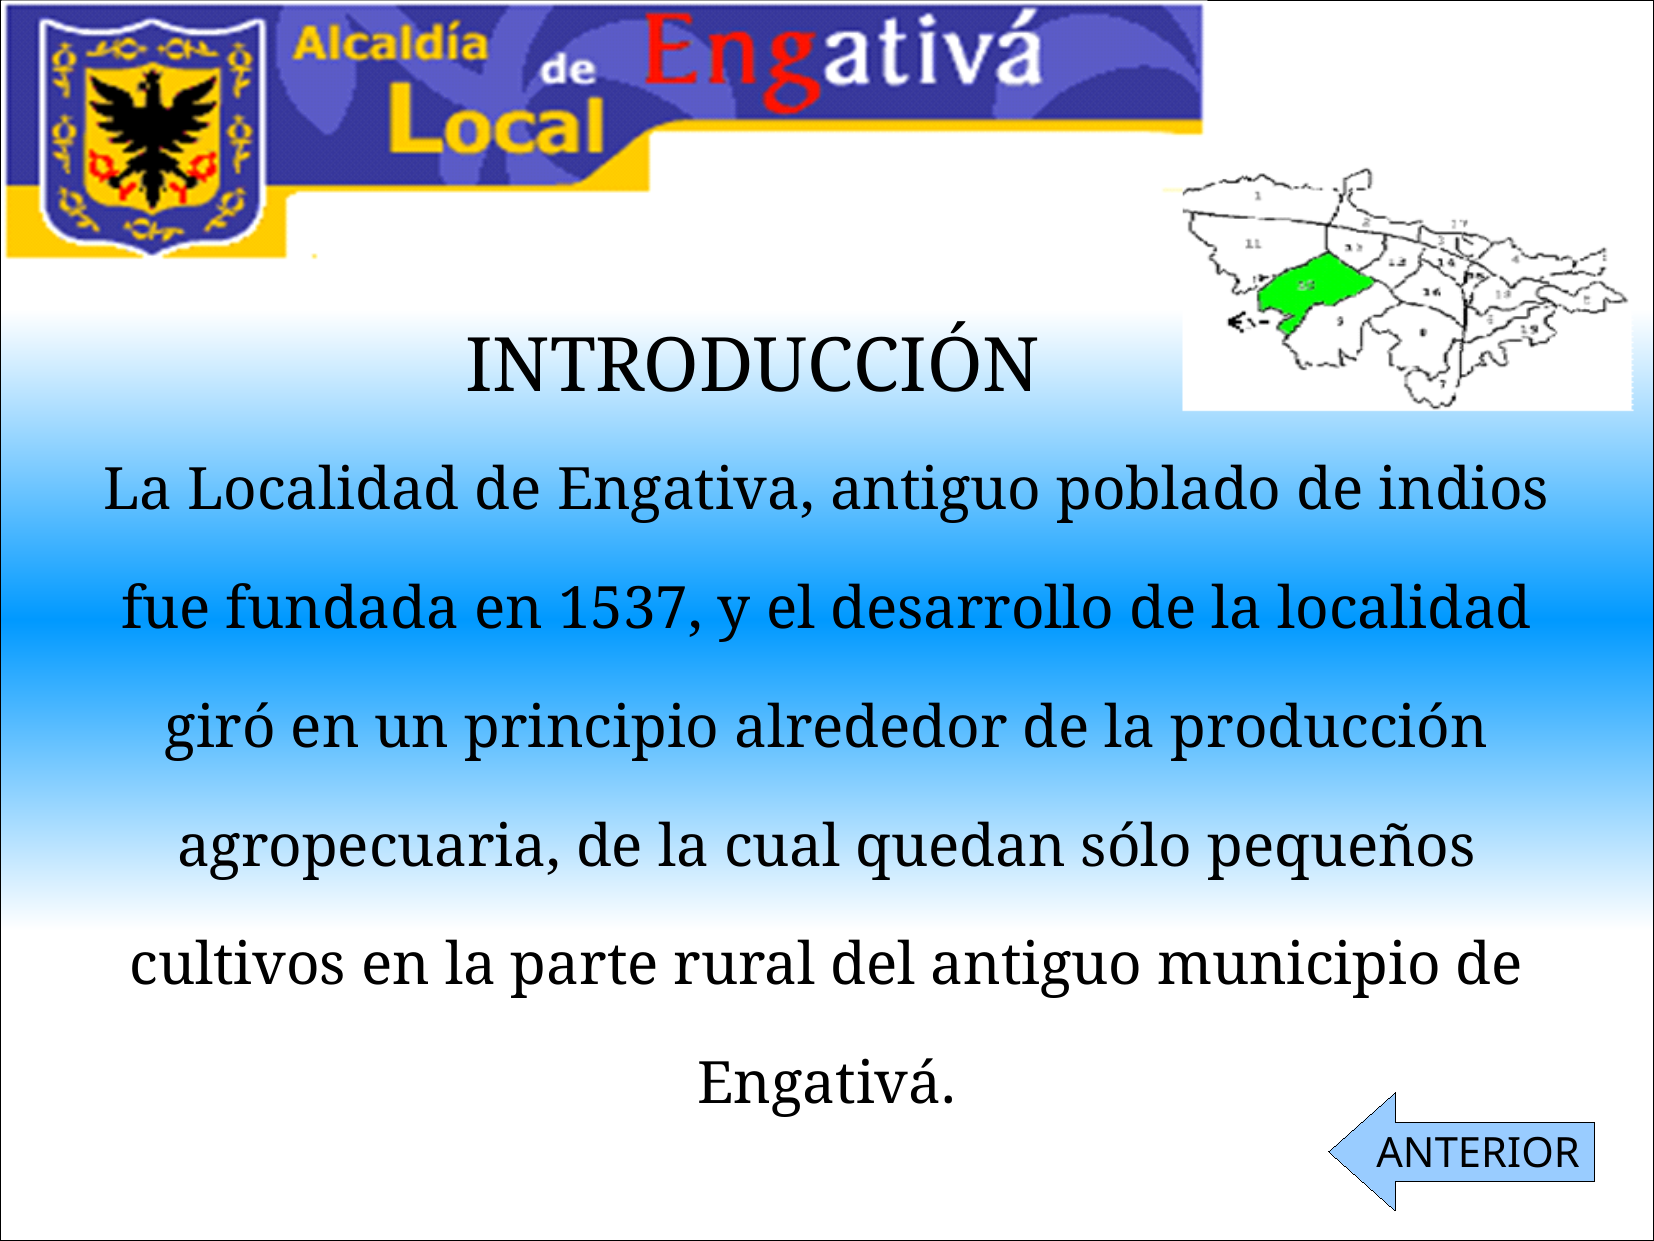

# INTRODUCCIÓN
La Localidad de Engativa, antiguo poblado de indios fue fundada en 1537, y el desarrollo de la localidad giró en un principio alrededor de la producción agropecuaria, de la cual quedan sólo pequeños cultivos en la parte rural del antiguo municipio de Engativá.
ANTERIOR